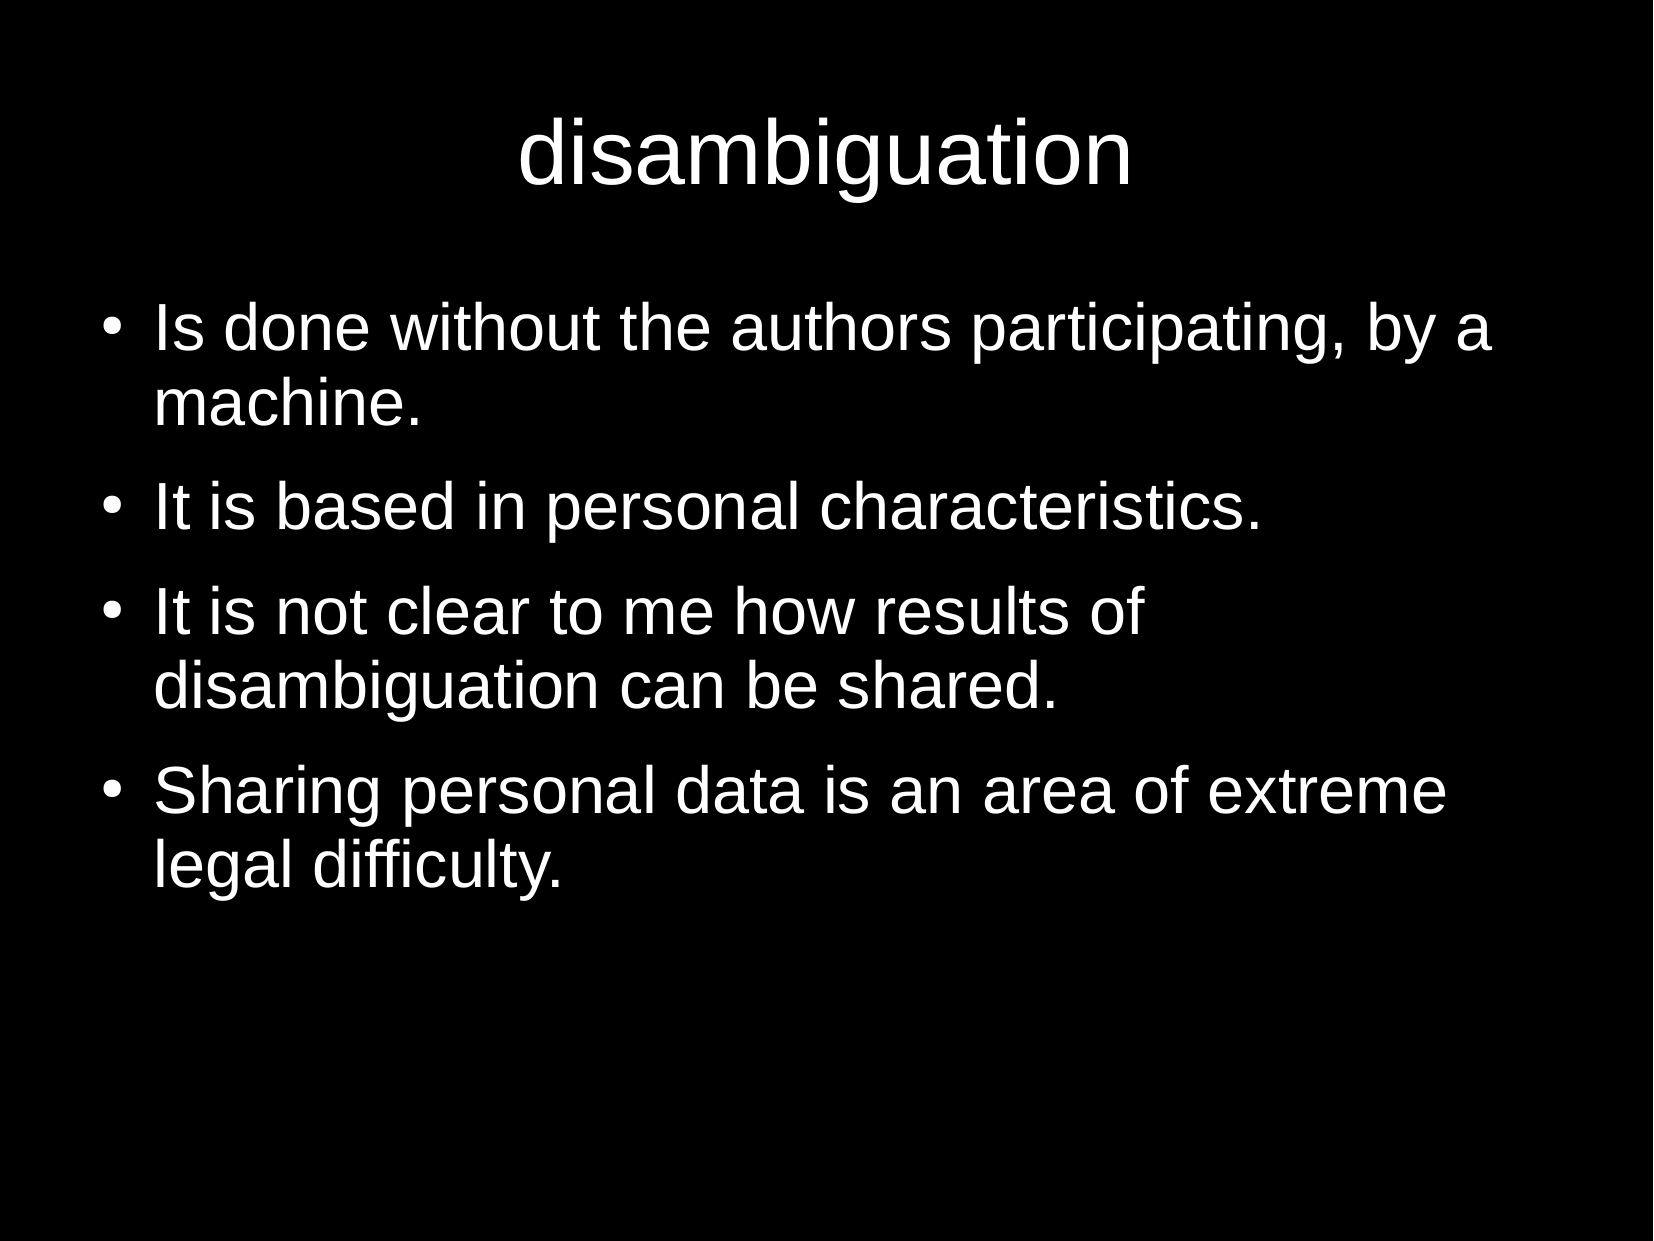

# disambiguation
Is done without the authors participating, by a machine.
It is based in personal characteristics.
It is not clear to me how results of disambiguation can be shared.
Sharing personal data is an area of extreme legal difficulty.